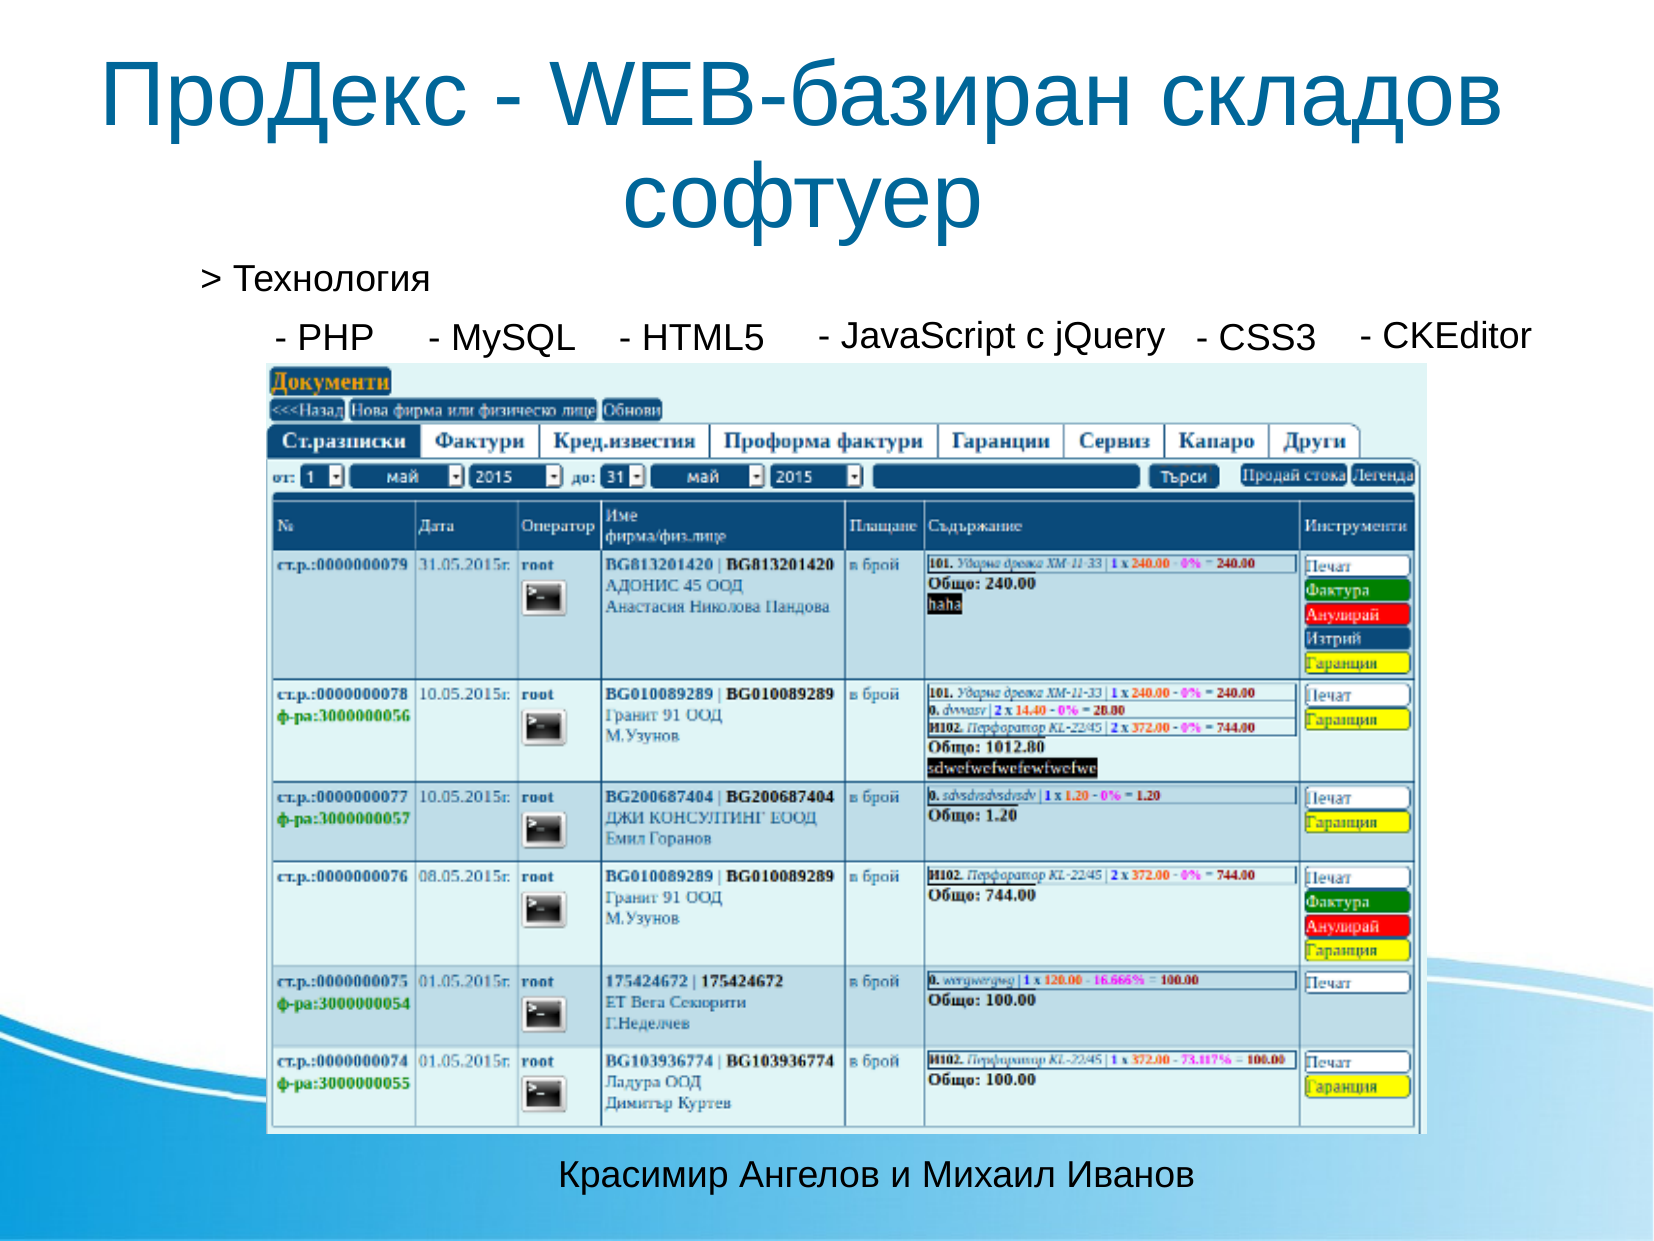

# ПроДекс - WEB-базиран складов софтуер
> Технология
- JavaScript с jQuery
- CKEditor
- PHP
- MySQL
- HTML5
- CSS3
Красимир Ангелов и Михаил Иванов